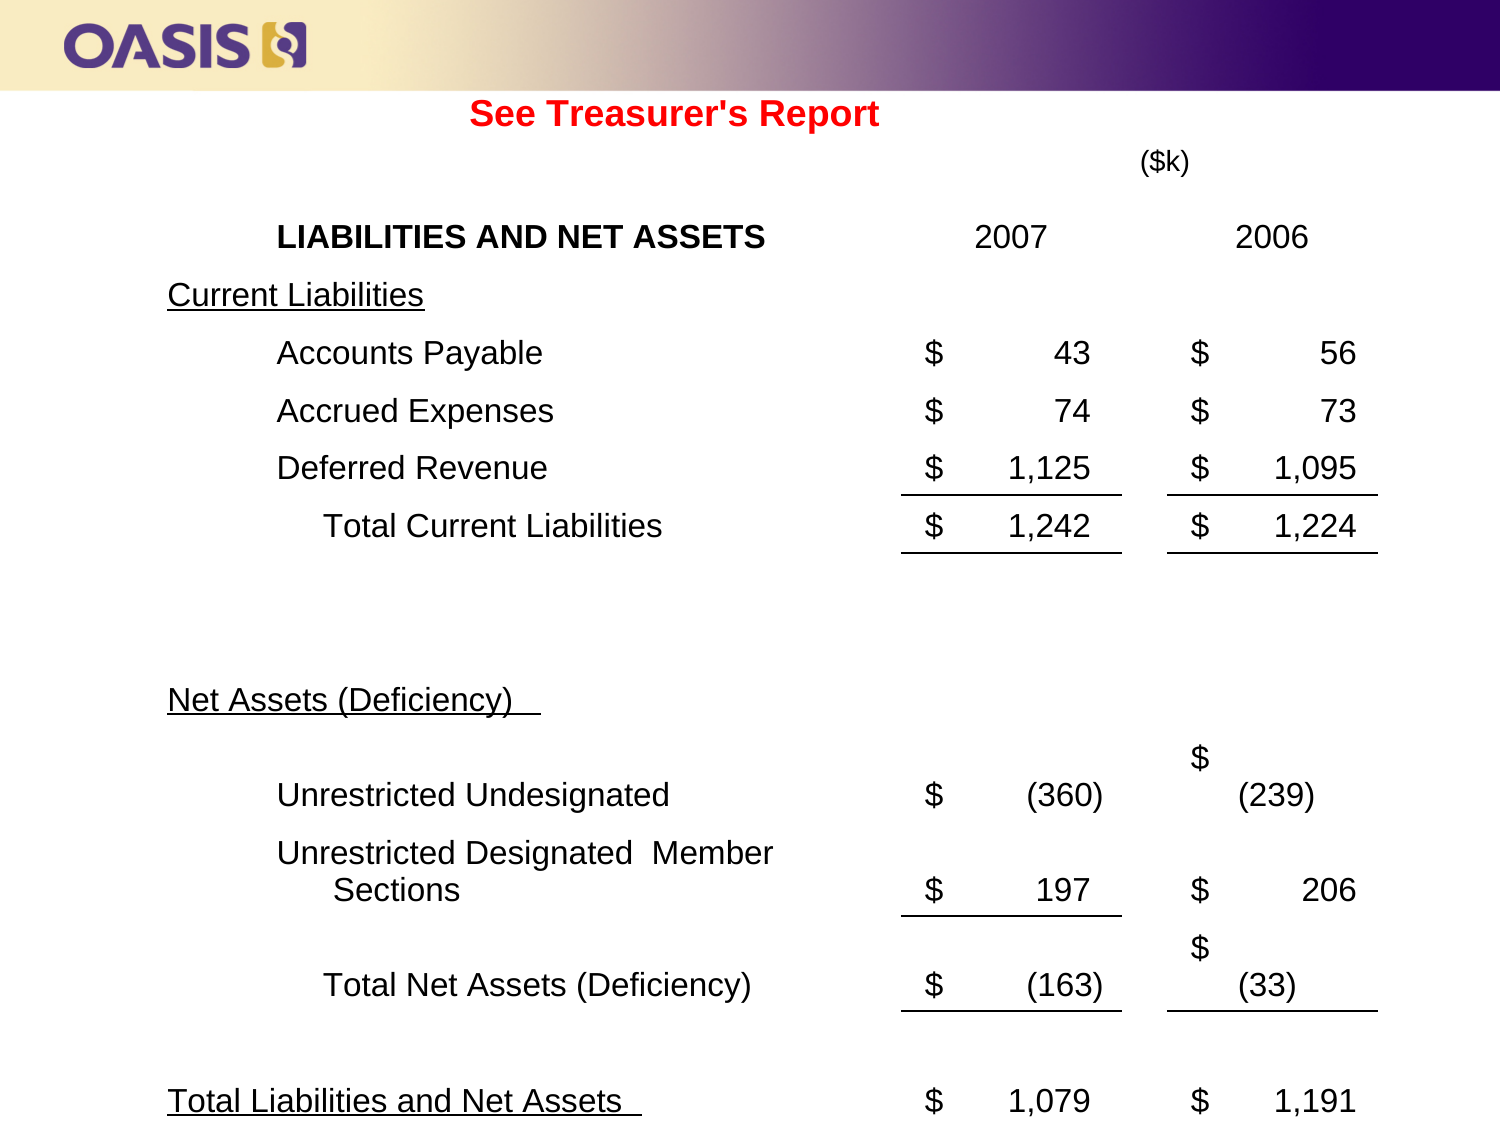

See Treasurer's Report
($k)
LIABILITIES AND NET ASSETS
 2007
 2006
Current Liabilities
Accounts Payable
 $ 43
 $ 56
Accrued Expenses
 $ 74
 $ 73
Deferred Revenue
 $ 1,125
 $ 1,095
 Total Current Liabilities
 $ 1,242
 $ 1,224
Net Assets (Deficiency)
Unrestricted Undesignated
 $ (360)
 $ (239)
Unrestricted Designated Member Sections
 $ 197
 $ 206
 Total Net Assets (Deficiency)
 $ (163)
 $ (33)
Total Liabilities and Net Assets
 $ 1,079
 $ 1,191